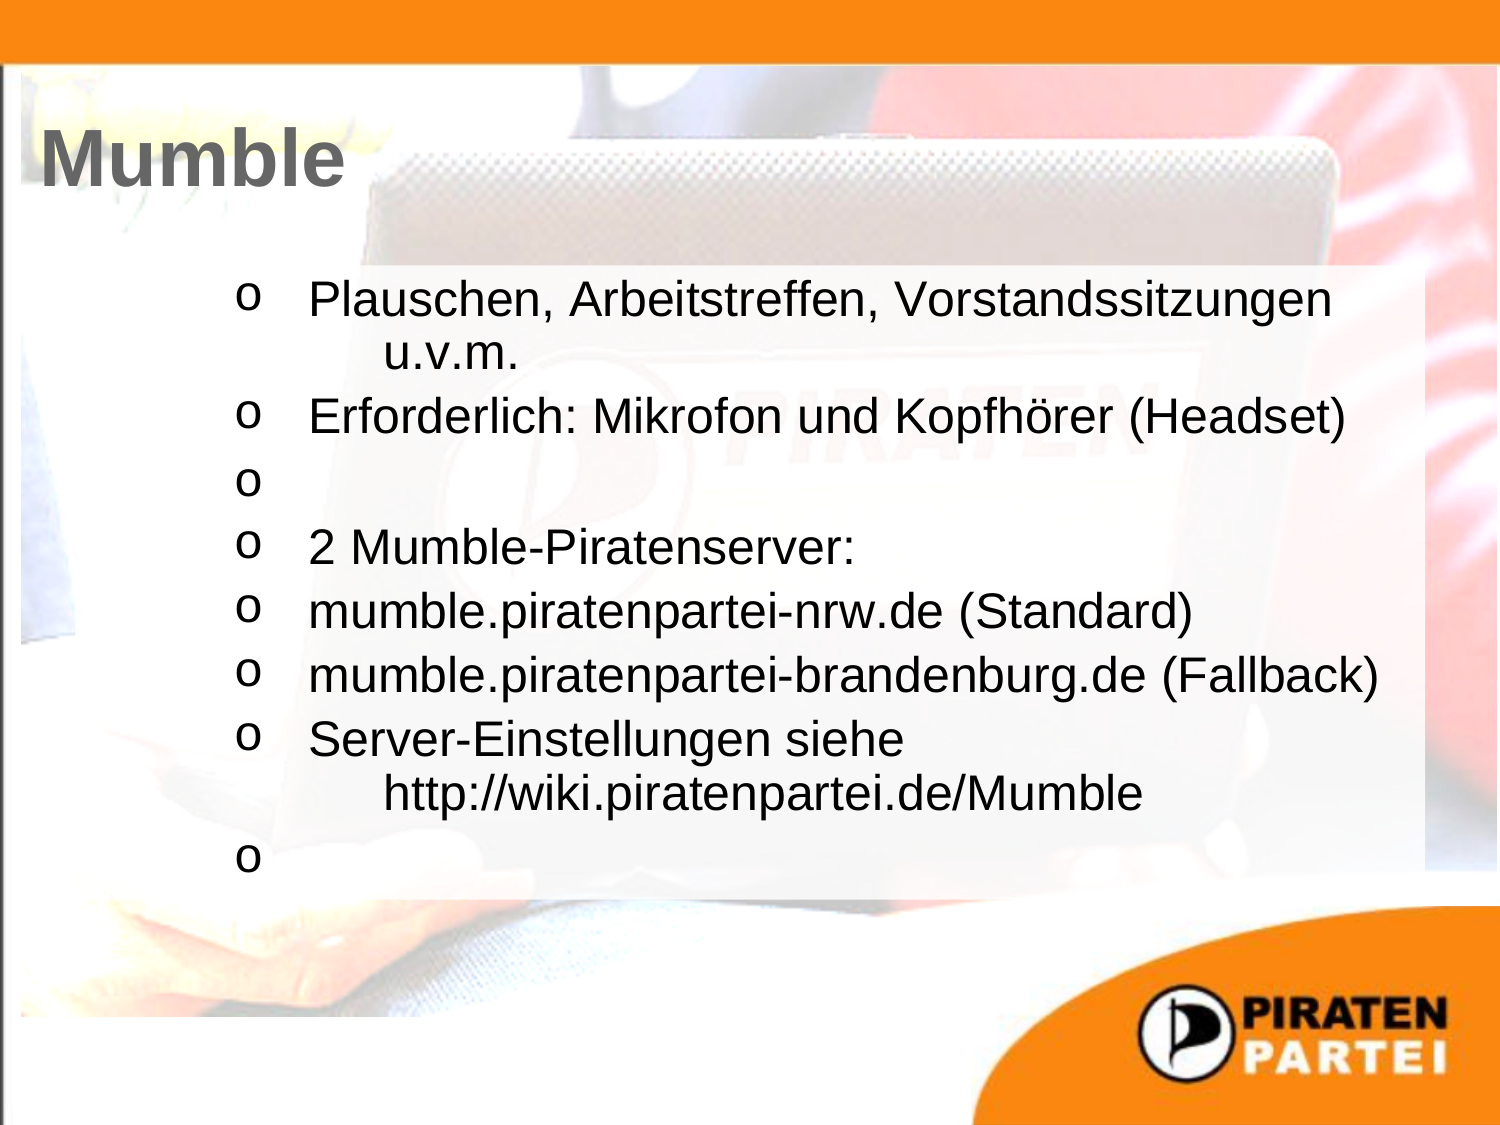

# Mumble
Plauschen, Arbeitstreffen, Vorstandssitzungen u.v.m.
Erforderlich: Mikrofon und Kopfhörer (Headset)
2 Mumble-Piratenserver:
mumble.piratenpartei-nrw.de (Standard)
mumble.piratenpartei-brandenburg.de (Fallback)
Server-Einstellungen siehe http://wiki.piratenpartei.de/Mumble